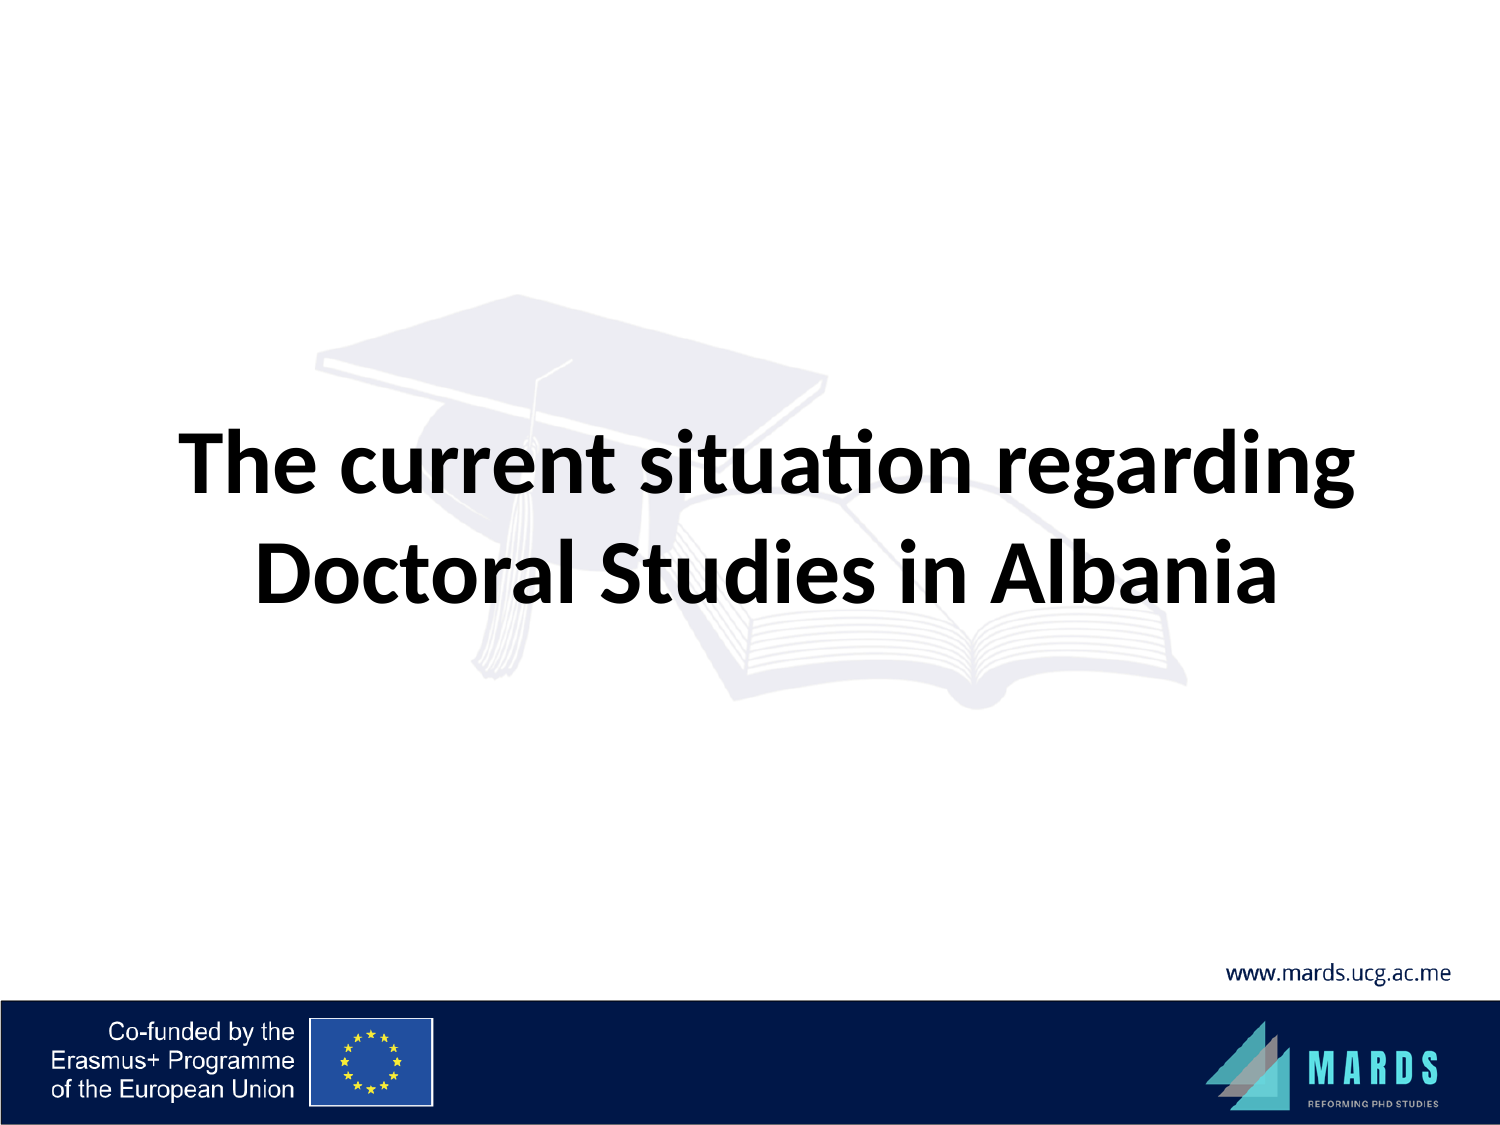

# The current situation regarding Doctoral Studies in Albania